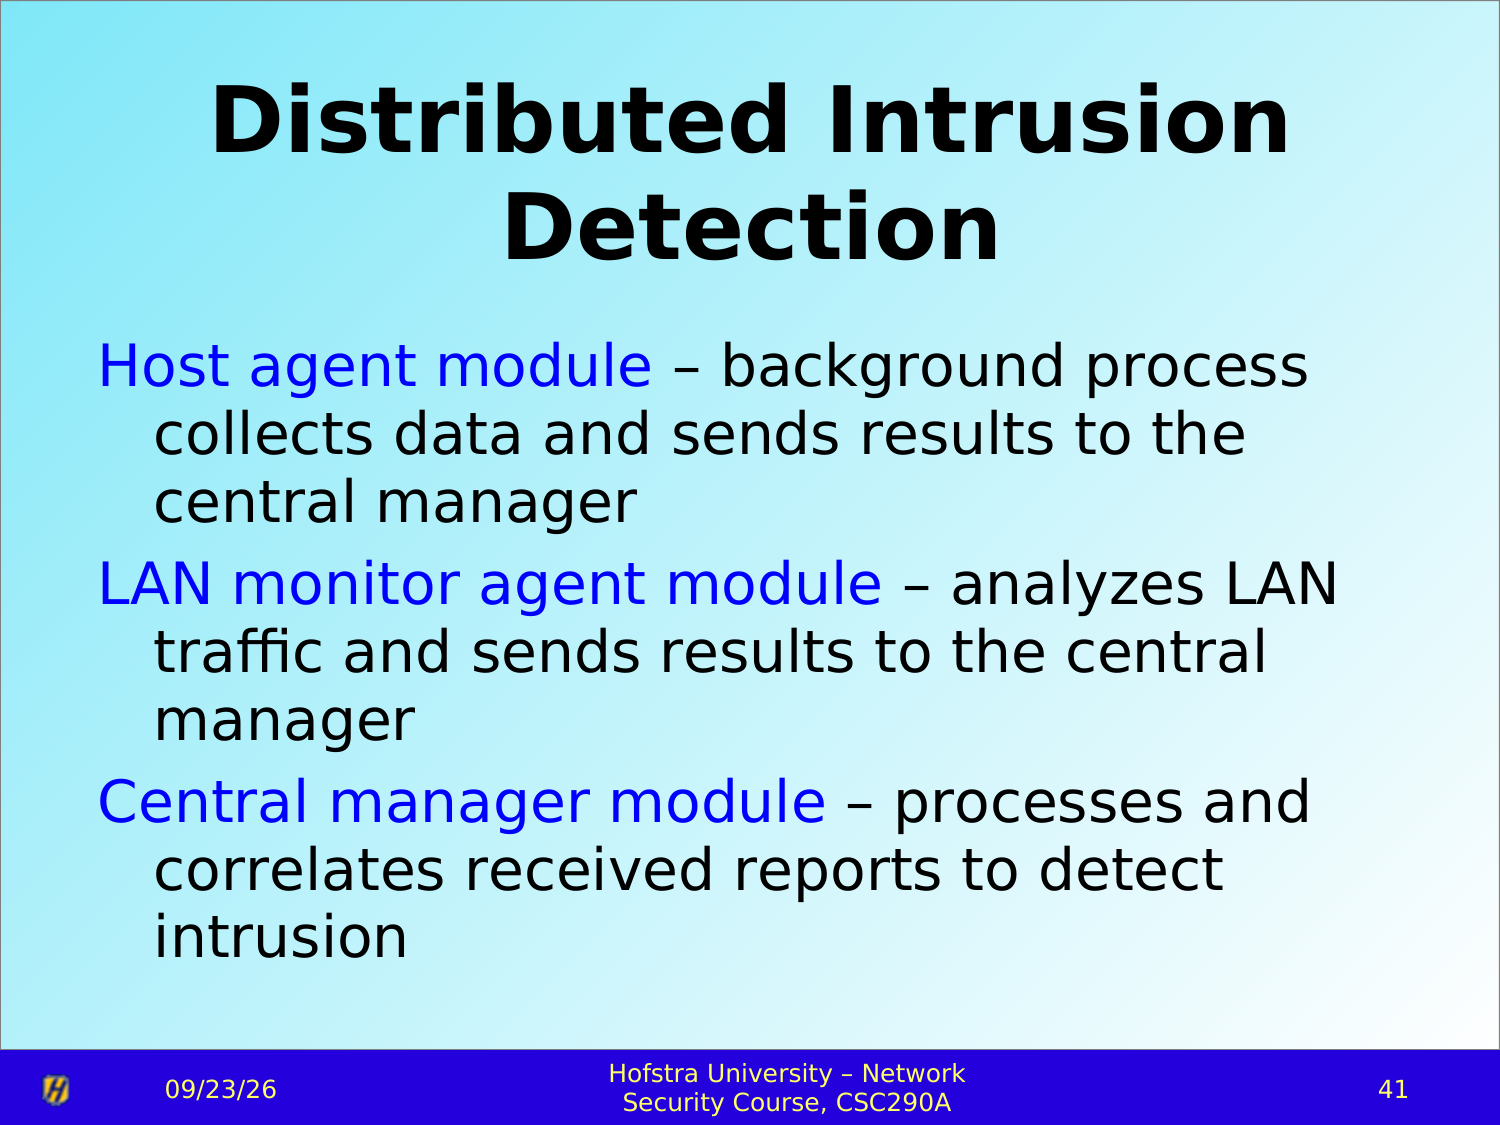

# Distributed Intrusion Detection
Host agent module – background process collects data and sends results to the central manager
LAN monitor agent module – analyzes LAN traffic and sends results to the central manager
Central manager module – processes and correlates received reports to detect intrusion
41